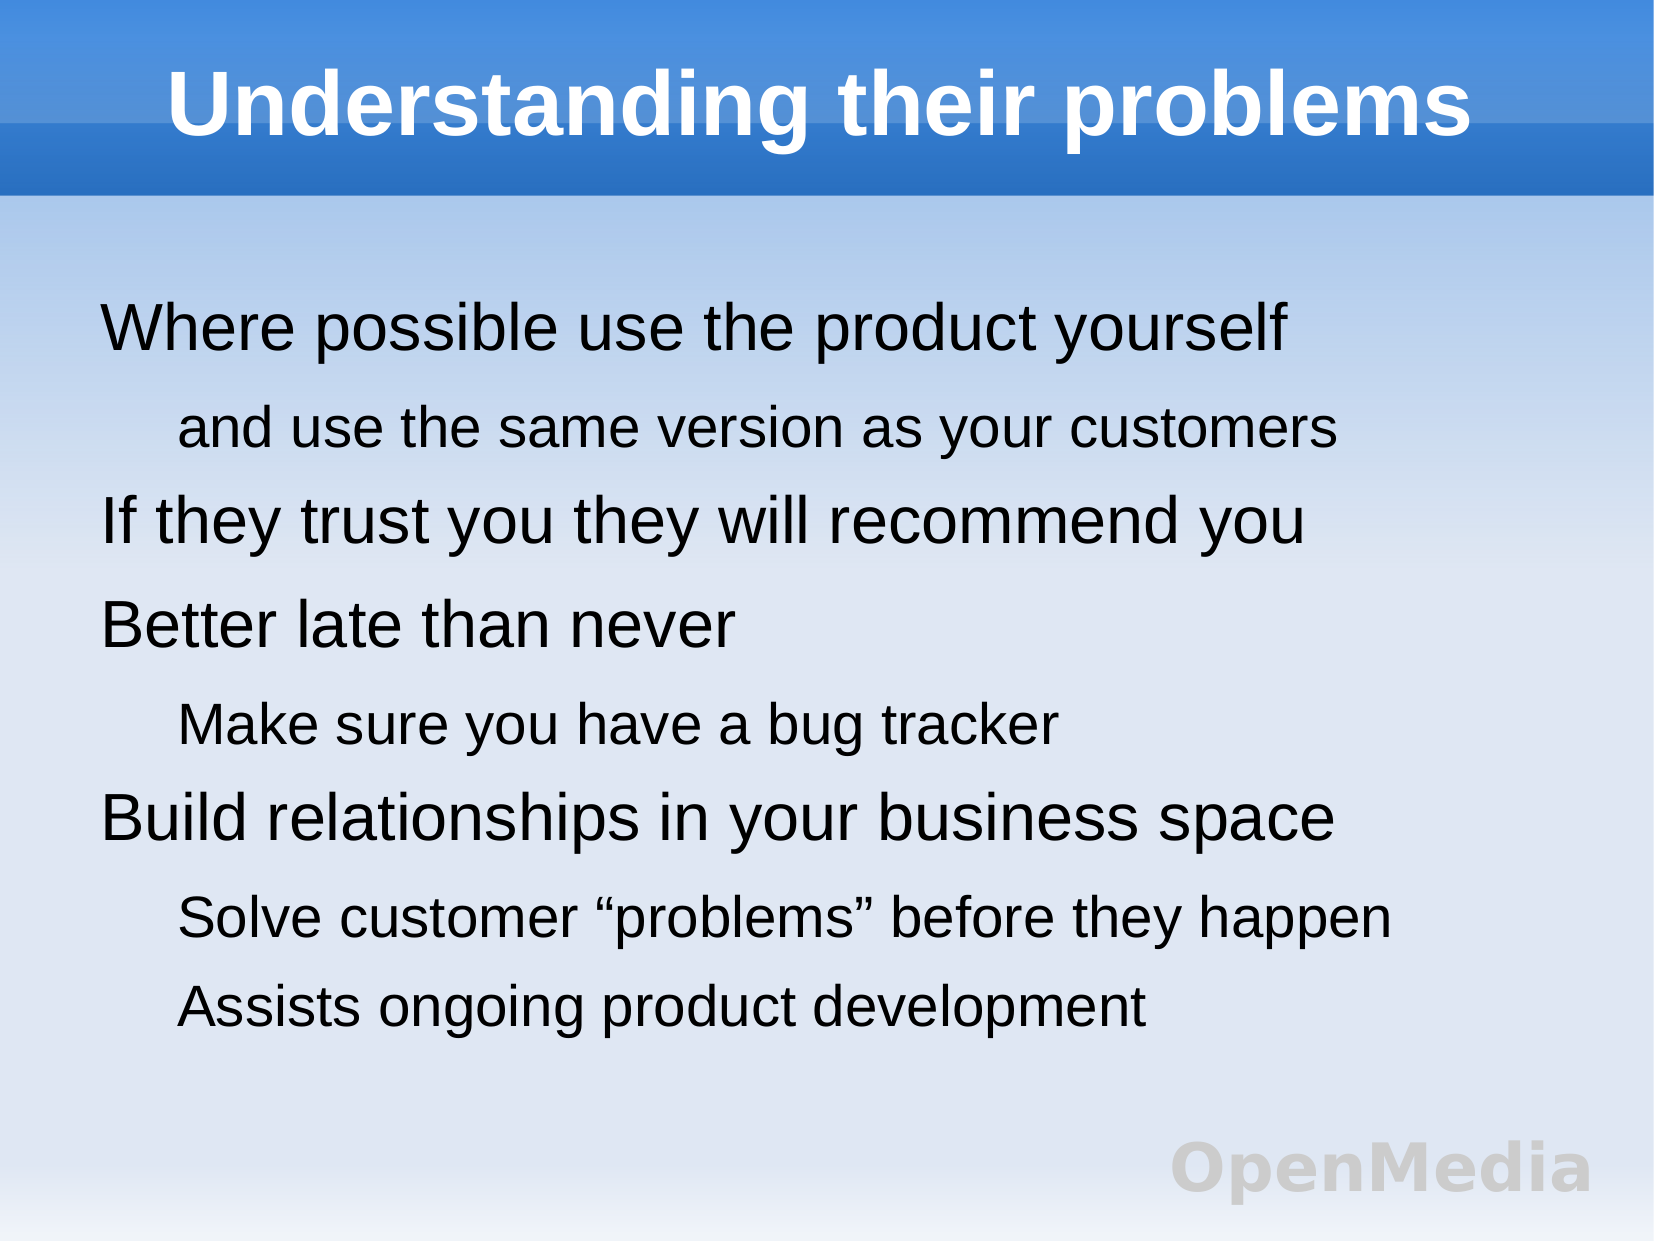

# Understanding their problems
Where possible use the product yourself
and use the same version as your customers
If they trust you they will recommend you
Better late than never
Make sure you have a bug tracker
Build relationships in your business space
Solve customer “problems” before they happen
Assists ongoing product development
31